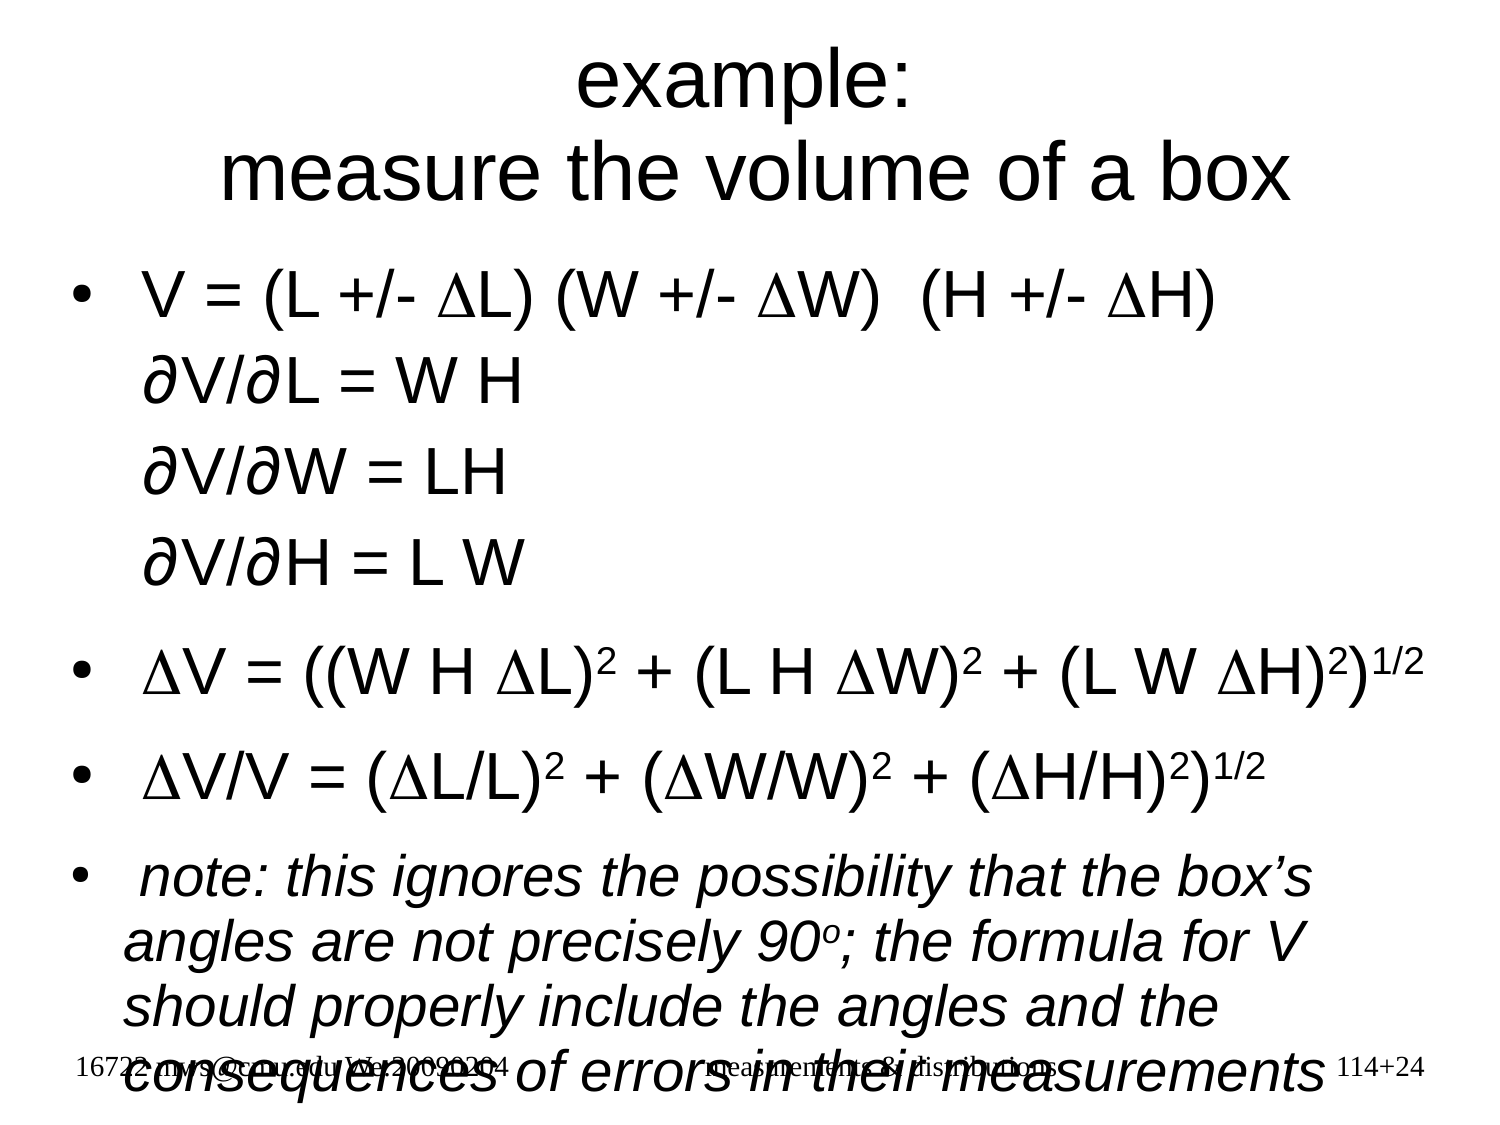

# example: measure the volume of a box
 V = (L +/- L) (W +/- W) (H +/- H)
 ∂V/∂L = W H
 ∂V/∂W = LH
 ∂V/∂H = L W
 V = ((W H L)2 + (L H W)2 + (L W H)2)1/2
 V/V = (L/L)2 + (W/W)2 + (H/H)2)1/2
 note: this ignores the possibility that the box’s angles are not precisely 90o; the formula for V should properly include the angles and the consequences of errors in their measurements
16722 mws@cmu.edu We:20090204
measurements & distributions
24